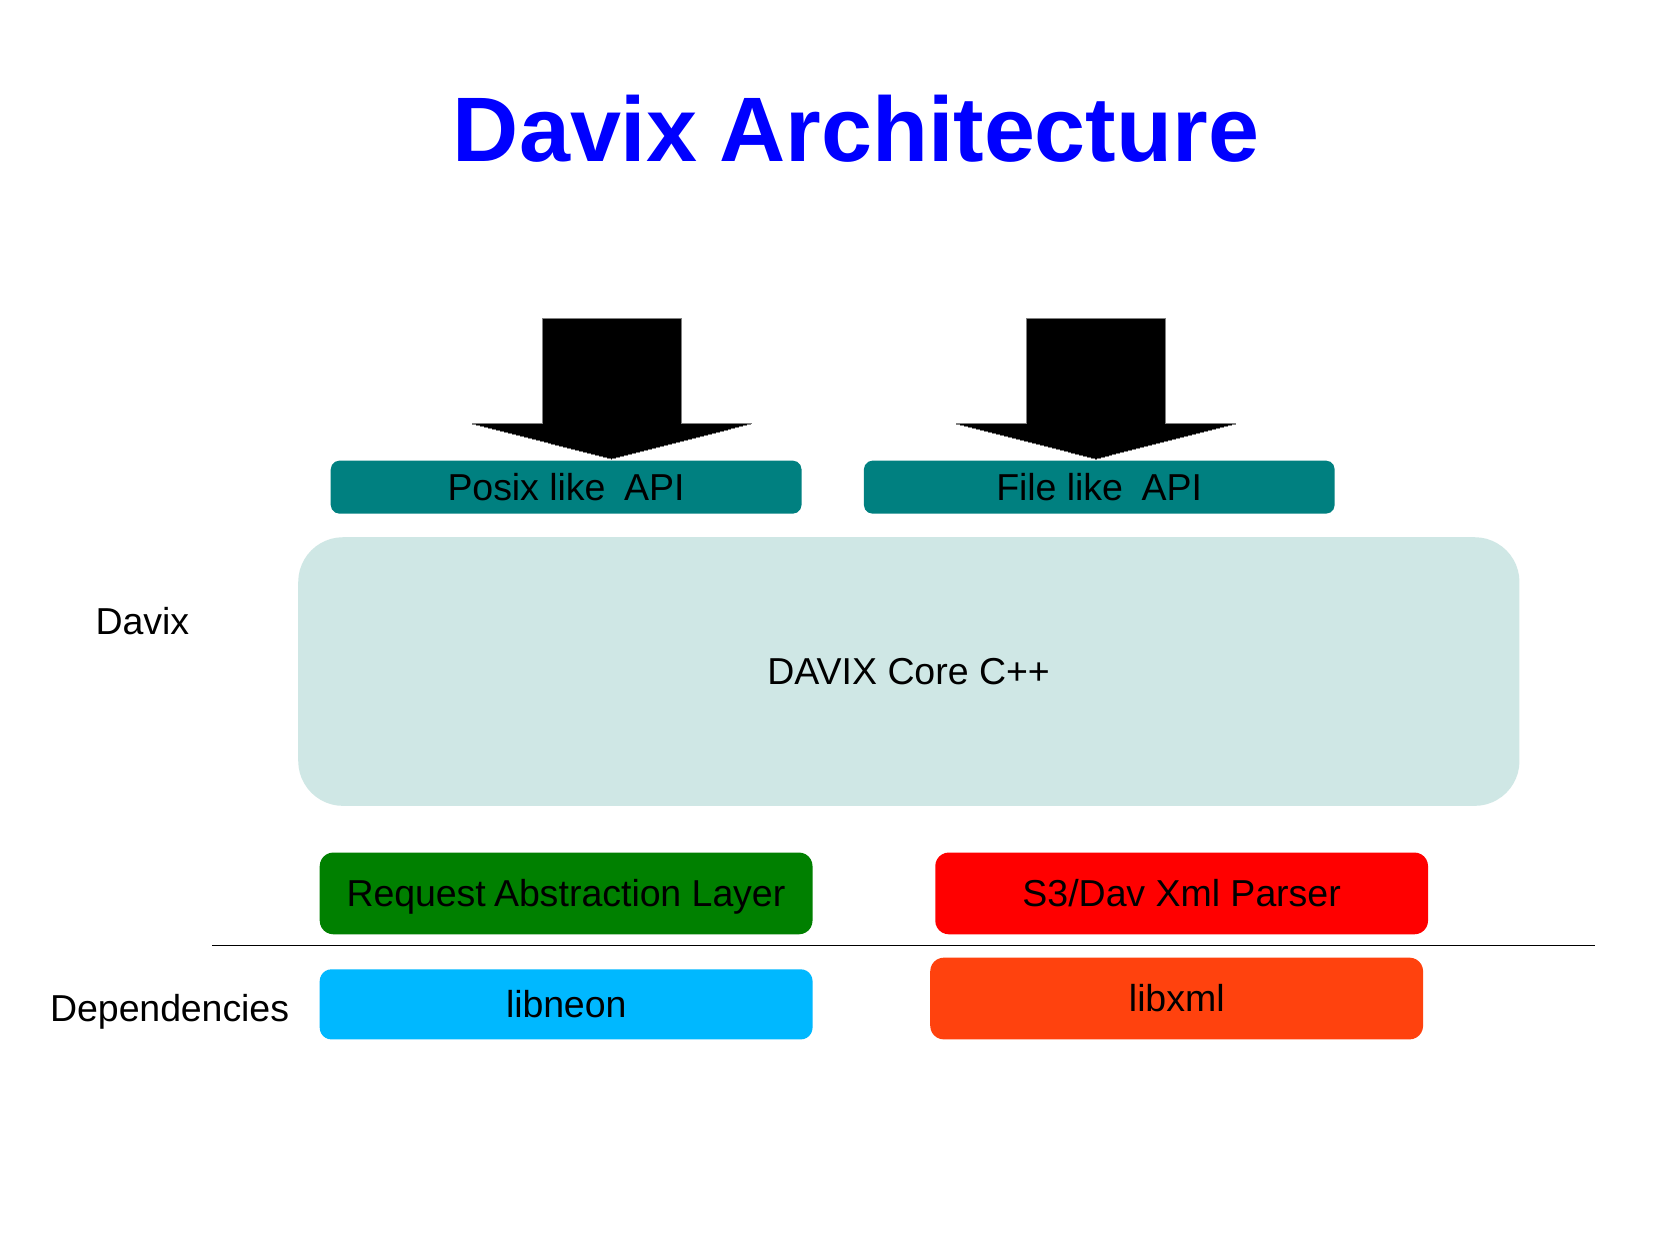

Davix Architecture
Posix like API
File like API
DAVIX Core C++
Davix
Request Abstraction Layer
S3/Dav Xml Parser
libxml
libneon
Dependencies